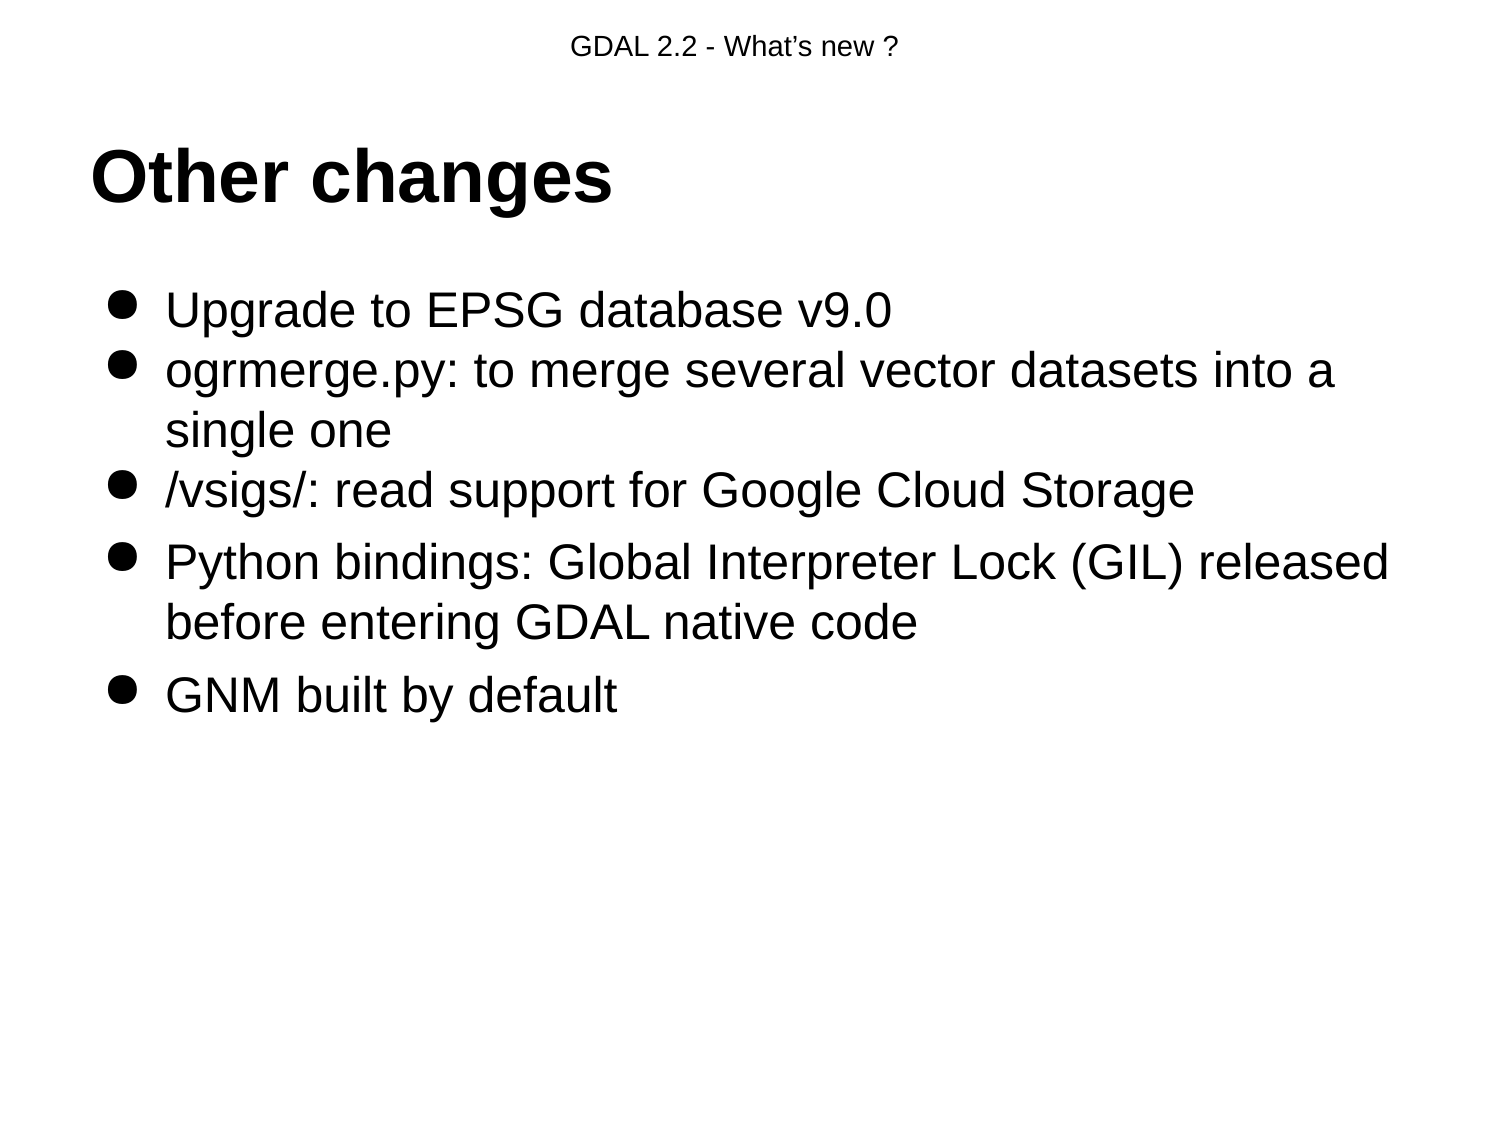

# Other changes
Upgrade to EPSG database v9.0
ogrmerge.py: to merge several vector datasets into a single one
/vsigs/: read support for Google Cloud Storage
Python bindings: Global Interpreter Lock (GIL) released before entering GDAL native code
GNM built by default